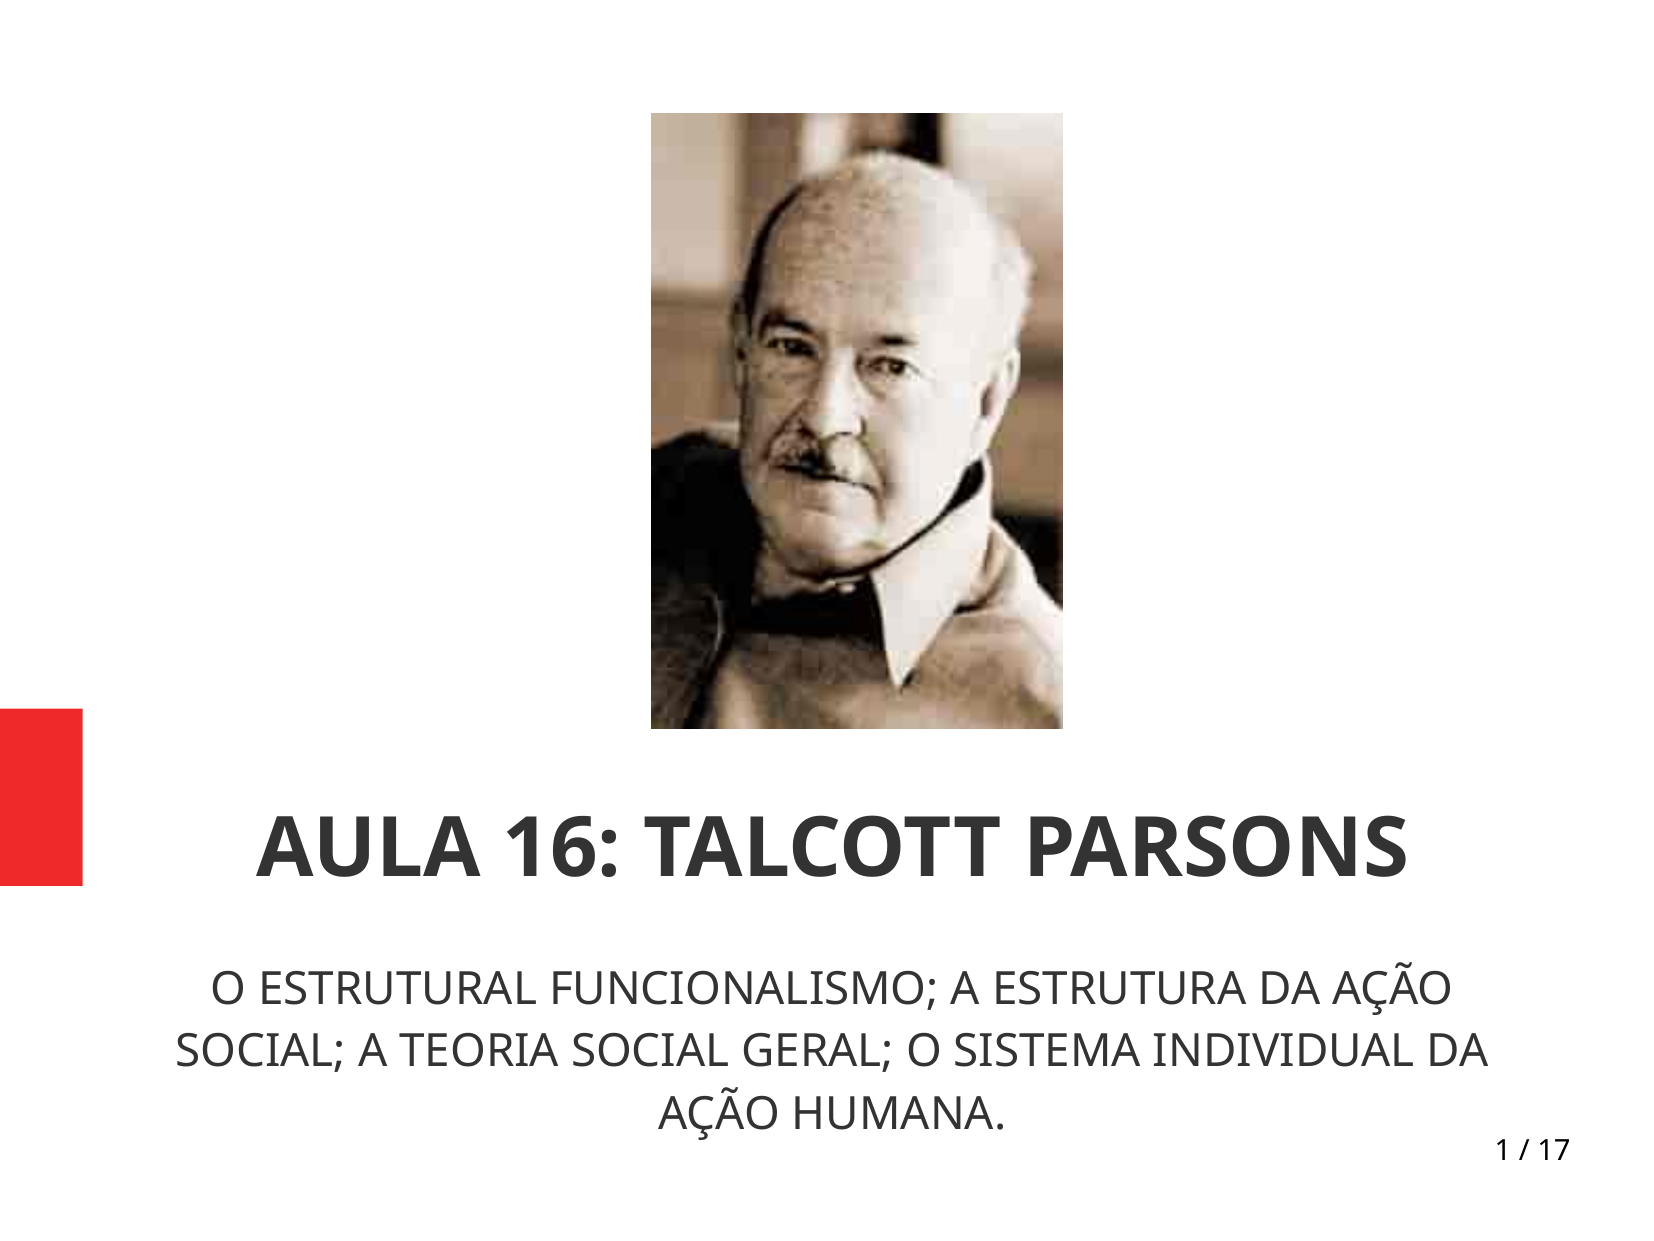

# AULA 16: TALCOTT PARSONS
O ESTRUTURAL FUNCIONALISMO; A ESTRUTURA DA AÇÃO SOCIAL; A TEORIA SOCIAL GERAL; O SISTEMA INDIVIDUAL DA AÇÃO HUMANA.
1